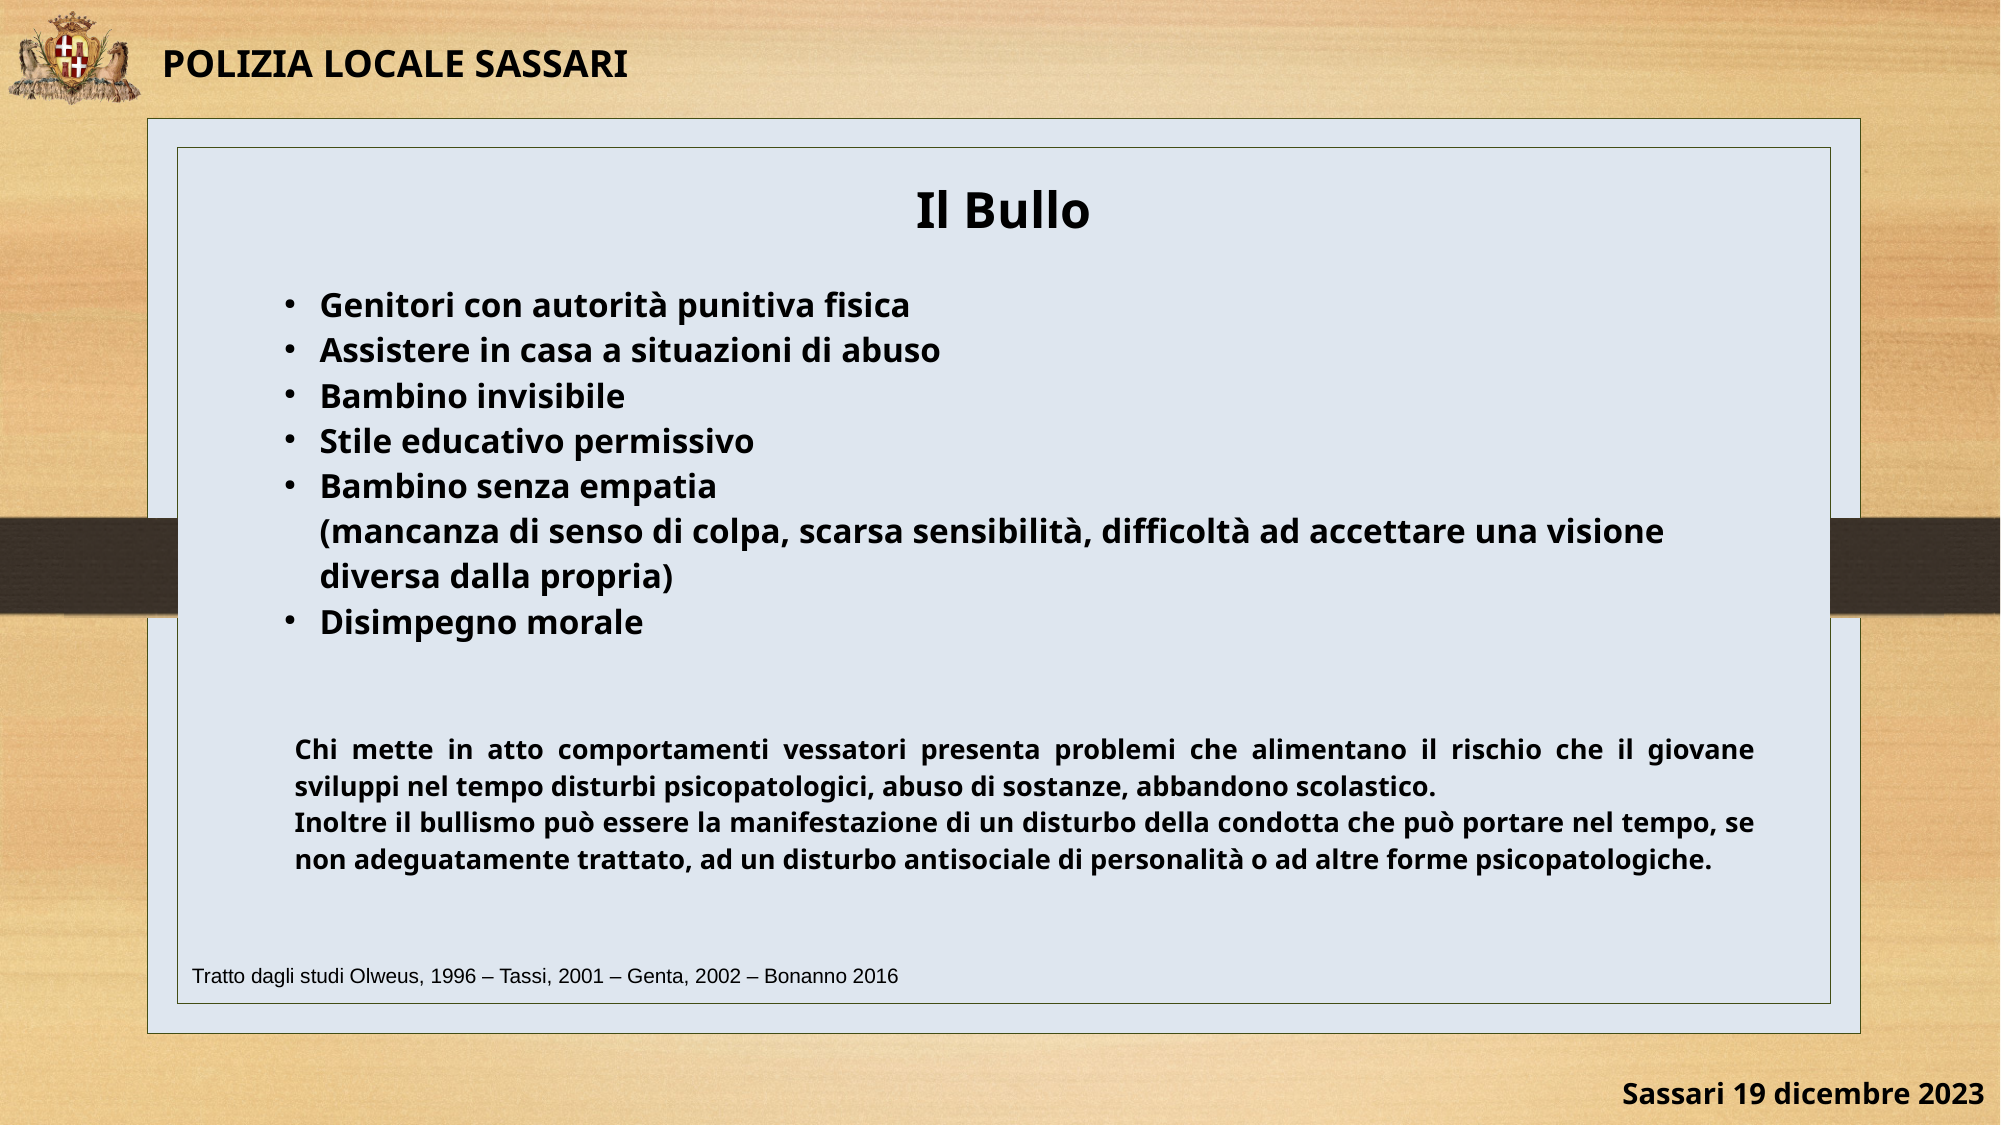

POLIZIA LOCALE SASSARI
Il Bullo
Genitori con autorità punitiva fisica
Assistere in casa a situazioni di abuso
Bambino invisibile
Stile educativo permissivo
Bambino senza empatia
(mancanza di senso di colpa, scarsa sensibilità, difficoltà ad accettare una visione diversa dalla propria)
Disimpegno morale
Chi mette in atto comportamenti vessatori presenta problemi che alimentano il rischio che il giovane sviluppi nel tempo disturbi psicopatologici, abuso di sostanze, abbandono scolastico.
Inoltre il bullismo può essere la manifestazione di un disturbo della condotta che può portare nel tempo, se non adeguatamente trattato, ad un disturbo antisociale di personalità o ad altre forme psicopatologiche.
Tratto dagli studi Olweus, 1996 – Tassi, 2001 – Genta, 2002 – Bonanno 2016
Sassari 19 dicembre 2023